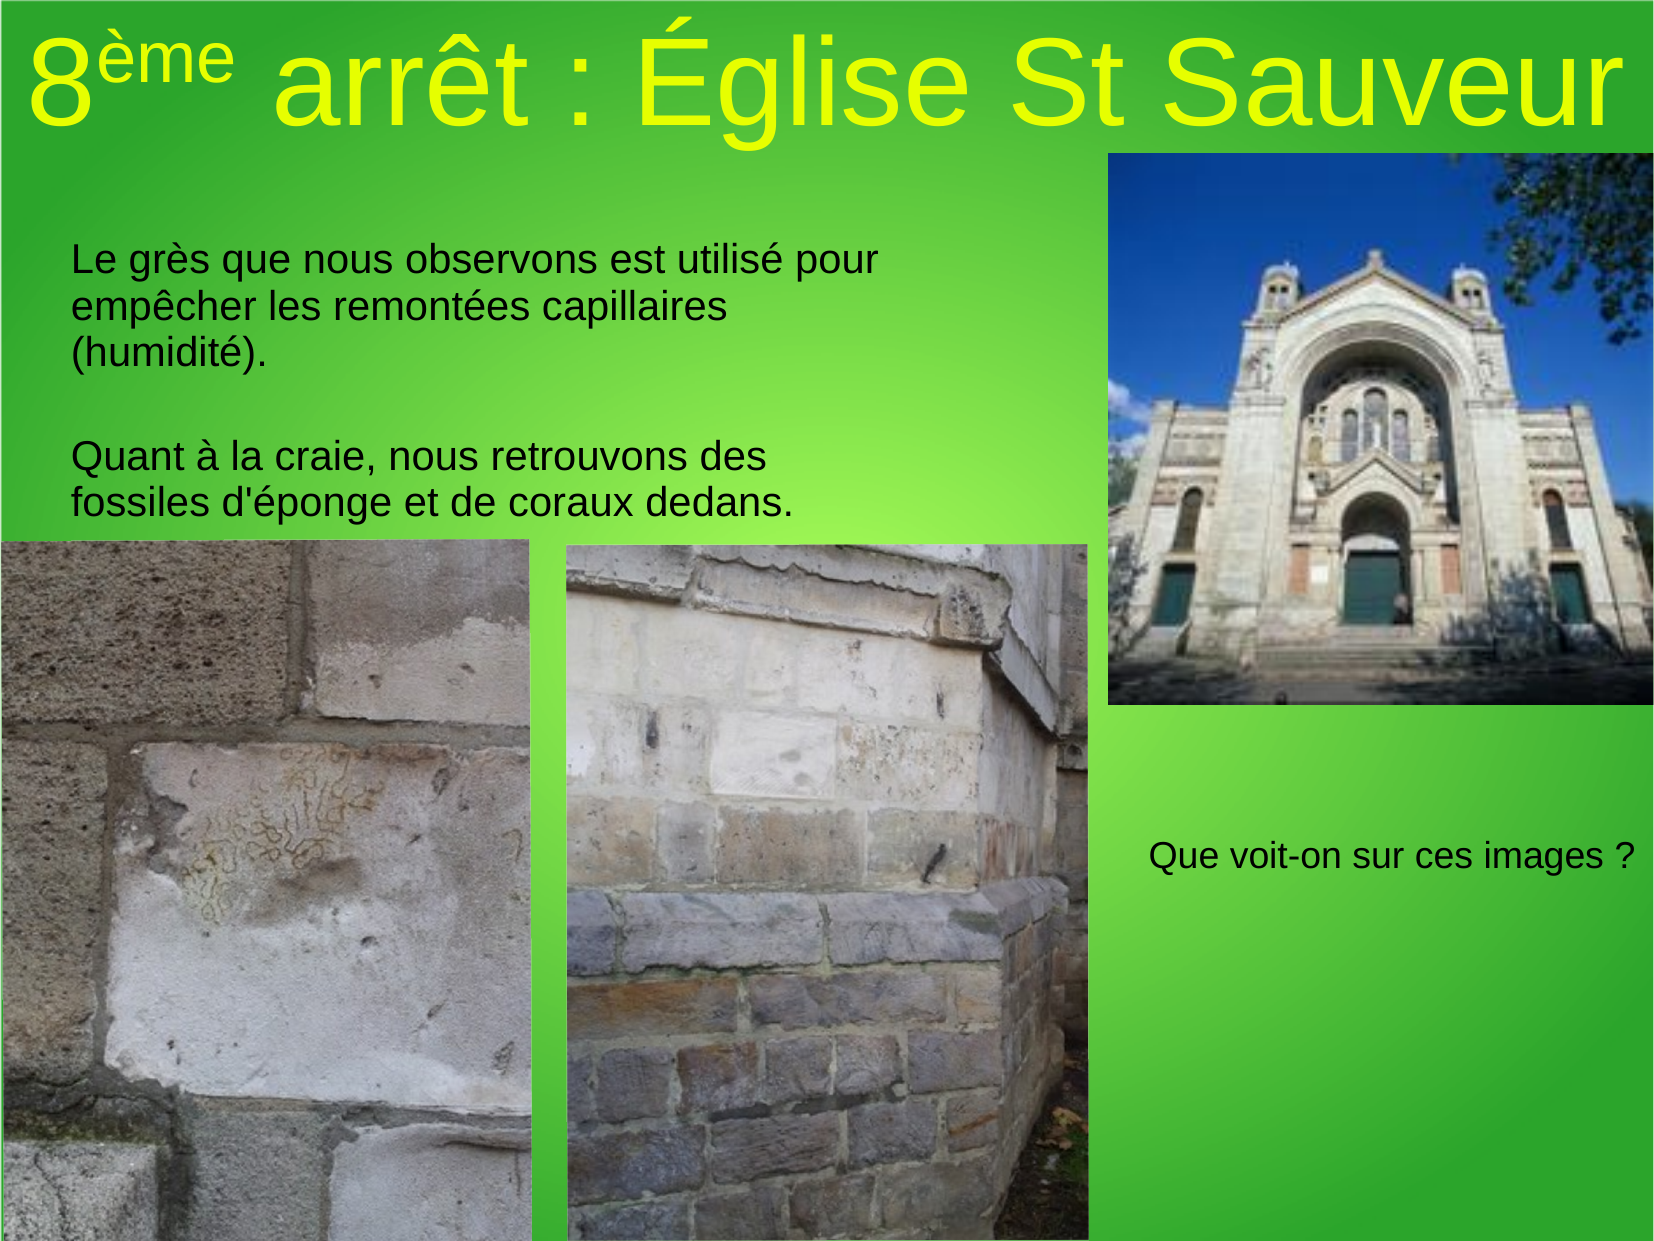

# 8ème arrêt : Église St Sauveur
Le grès que nous observons est utilisé pour empêcher les remontées capillaires (humidité).
Quant à la craie, nous retrouvons des fossiles d'éponge et de coraux dedans.
Que voit-on sur ces images ?